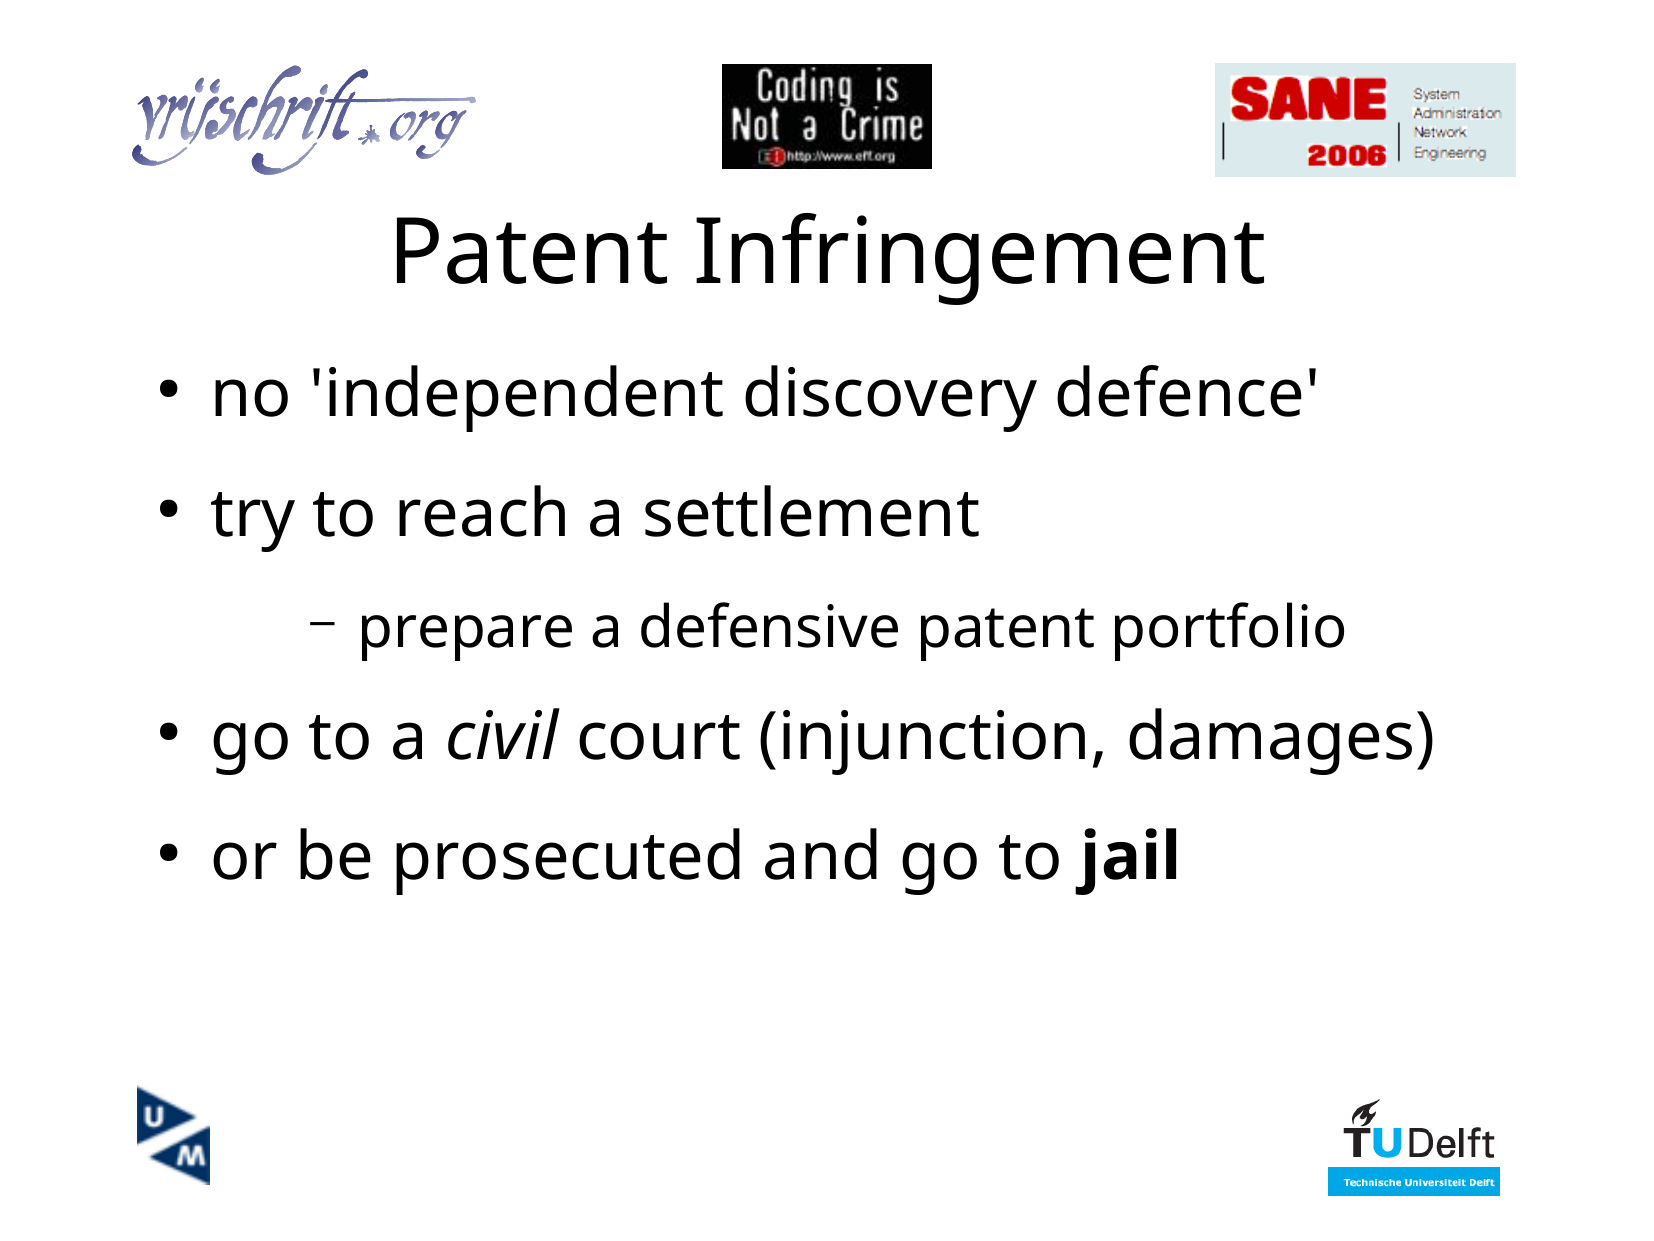

# Patent Infringement
no 'independent discovery defence'
try to reach a settlement
prepare a defensive patent portfolio
go to a civil court (injunction, damages)
or be prosecuted and go to jail